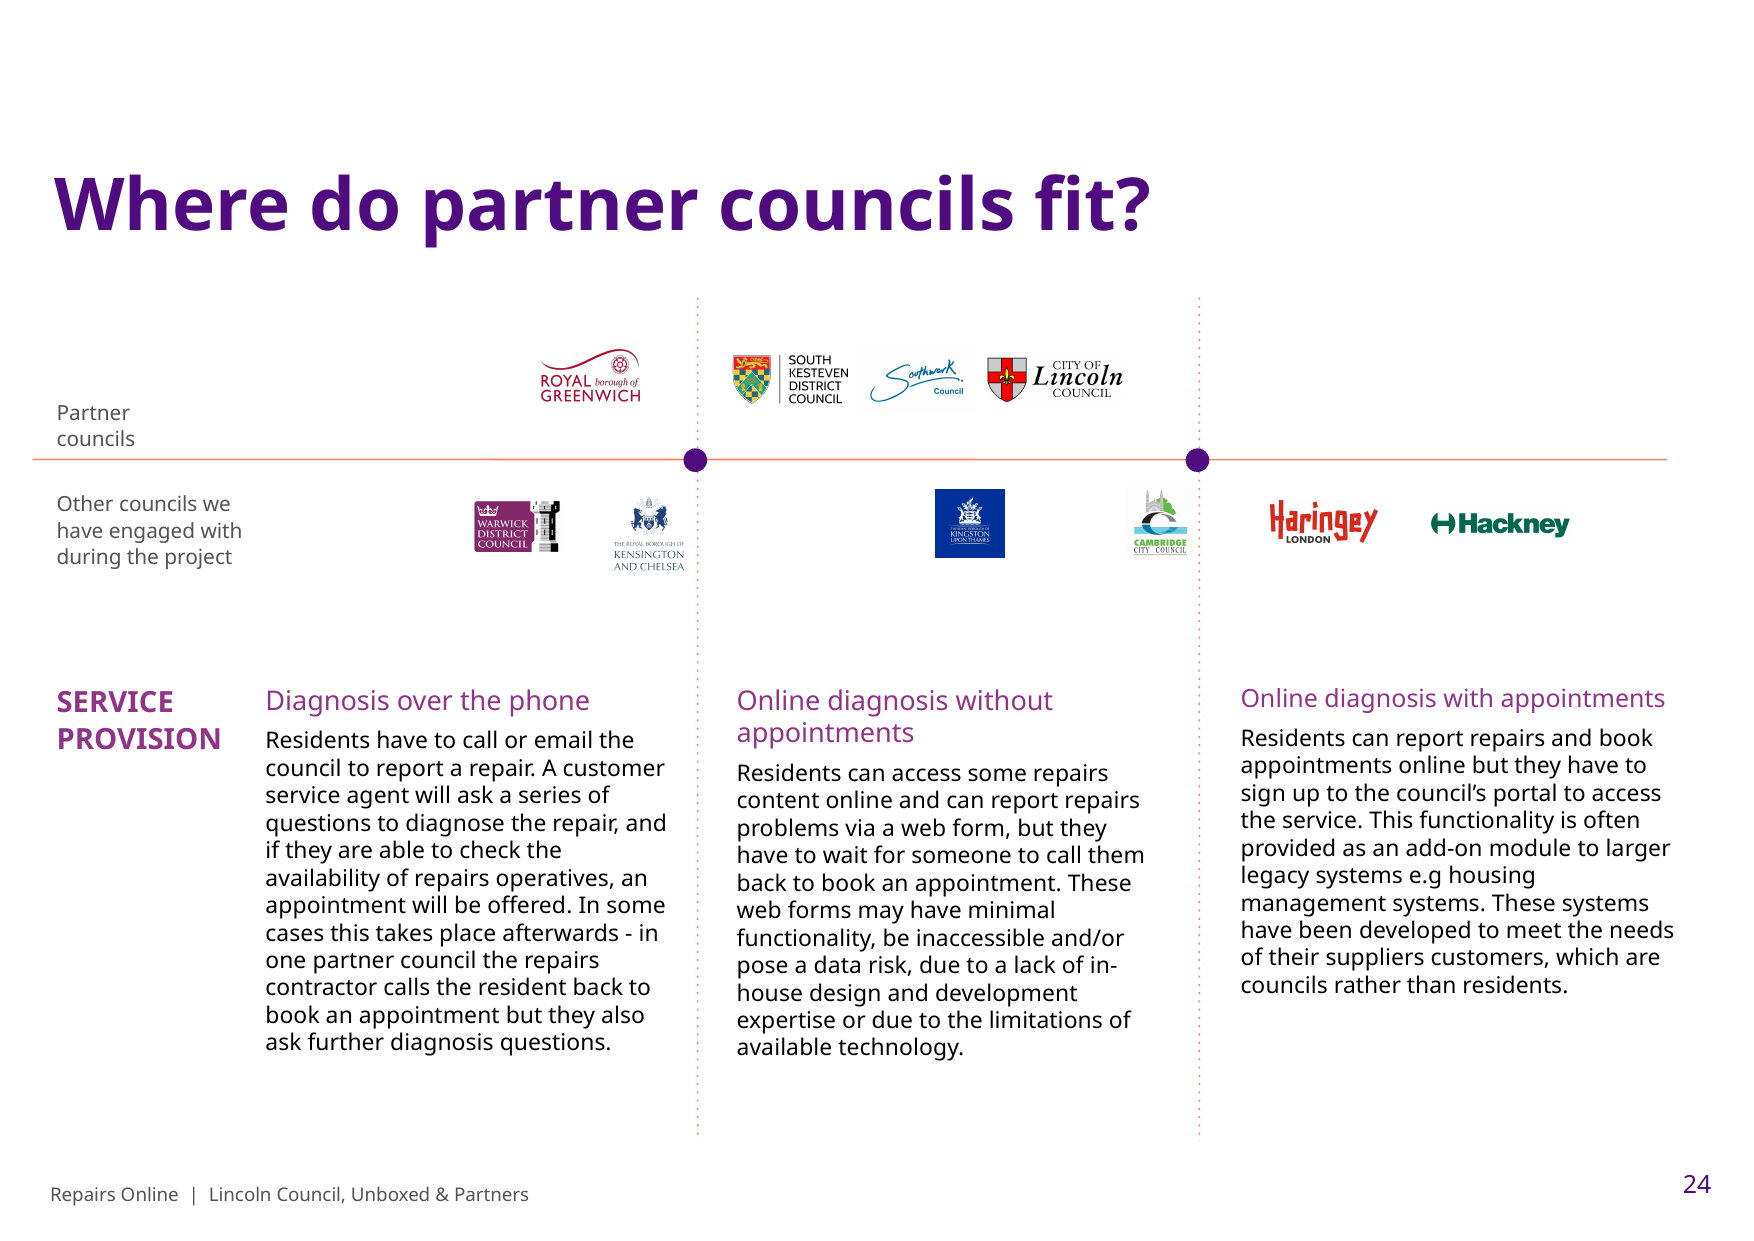

# Where do partner councils fit?
Partner councils
Other councils we have engaged with during the project
SERVICE PROVISION
Diagnosis over the phone
Residents have to call or email the council to report a repair. A customer service agent will ask a series of questions to diagnose the repair, and if they are able to check the availability of repairs operatives, an appointment will be offered. In some cases this takes place afterwards - in one partner council the repairs contractor calls the resident back to book an appointment but they also ask further diagnosis questions.
Online diagnosis without appointments
Residents can access some repairs content online and can report repairs problems via a web form, but they have to wait for someone to call them back to book an appointment. These web forms may have minimal functionality, be inaccessible and/or pose a data risk, due to a lack of in-house design and development expertise or due to the limitations of available technology.
Online diagnosis with appointments
Residents can report repairs and book appointments online but they have to sign up to the council’s portal to access the service. This functionality is often provided as an add-on module to larger legacy systems e.g housing management systems. These systems have been developed to meet the needs of their suppliers customers, which are councils rather than residents.